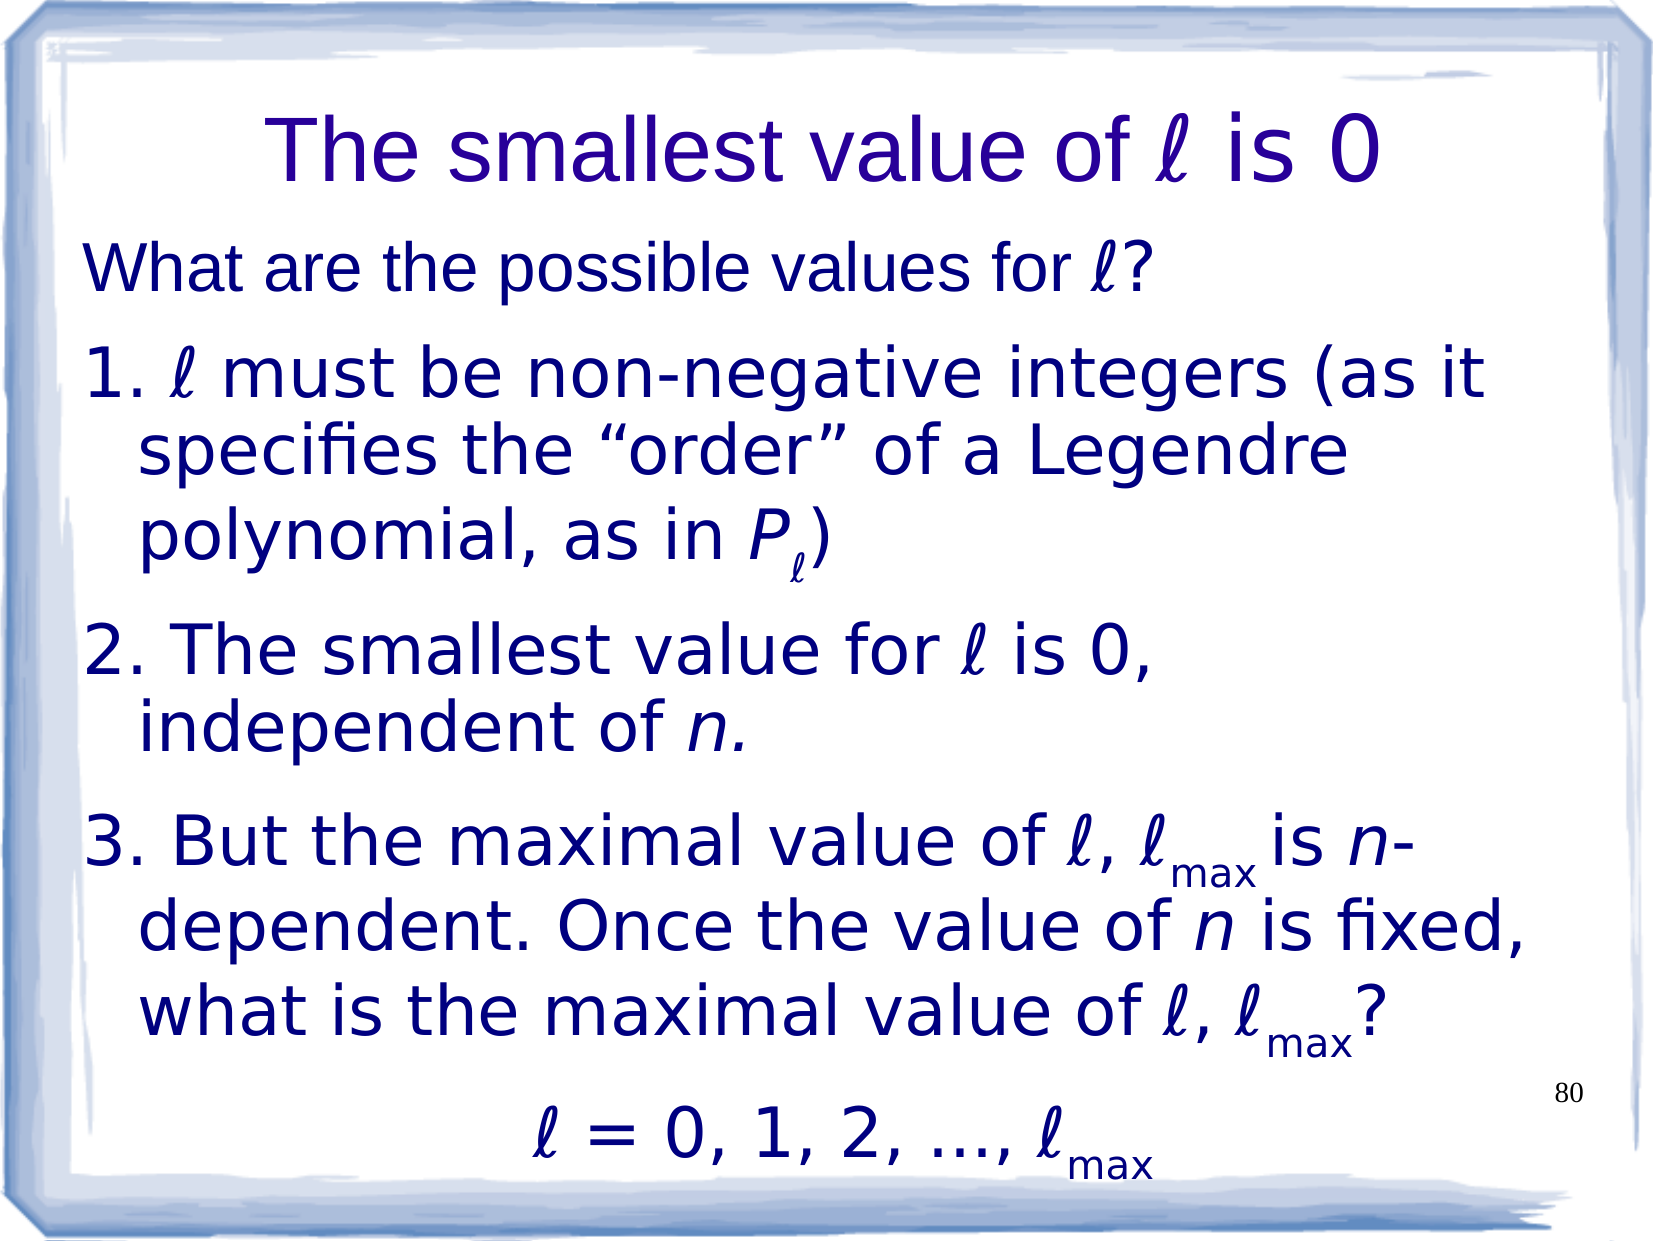

# The smallest value of ℓ is 0
What are the possible values for ℓ?
1. ℓ must be non-negative integers (as it specifies the “order” of a Legendre polynomial, as in Pℓ)
2. The smallest value for ℓ is 0, independent of n.
3. But the maximal value of ℓ, ℓmax is n-dependent. Once the value of n is fixed, what is the maximal value of ℓ, ℓmax?
ℓ = 0, 1, 2, ..., ℓmax
80